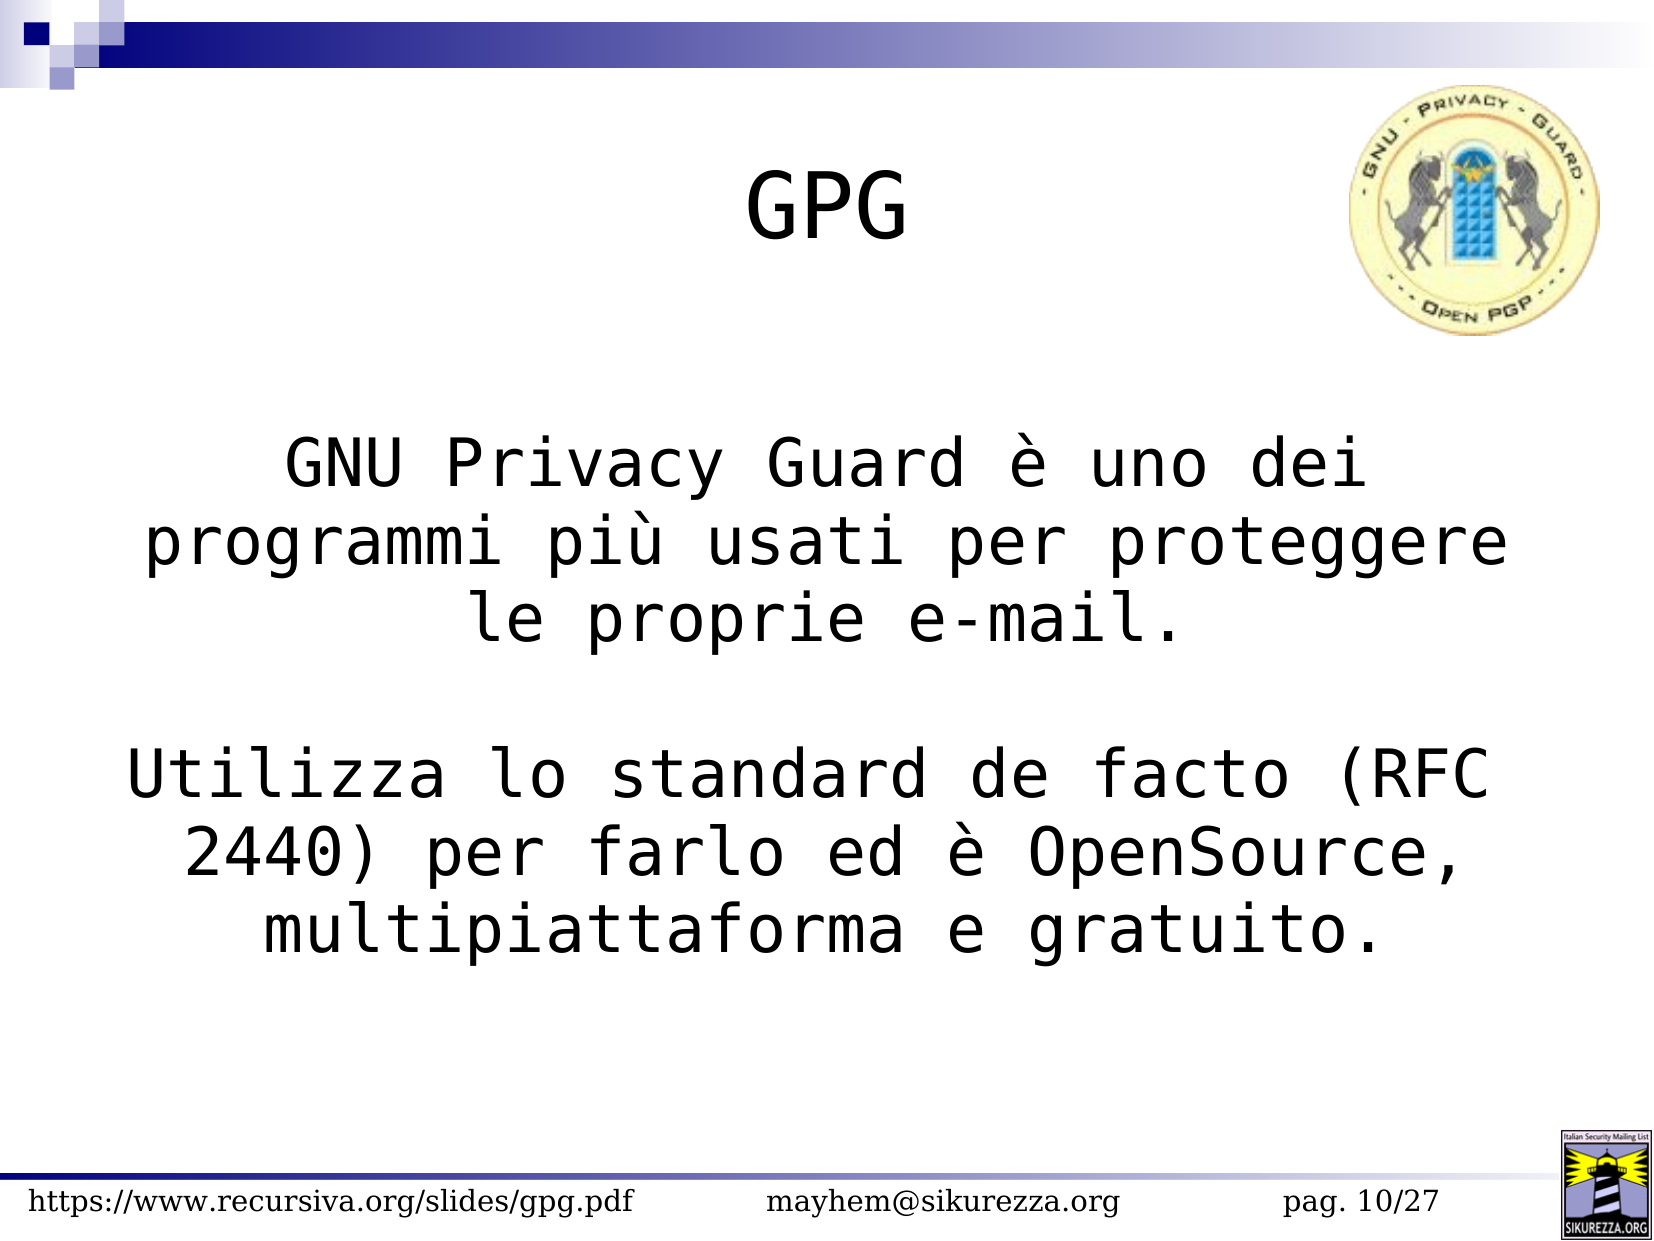

# GPG
GNU Privacy Guard è uno dei programmi più usati per proteggere le proprie e-mail.
Utilizza lo standard de facto (RFC	2440) per farlo ed è OpenSource, multipiattaforma e gratuito.